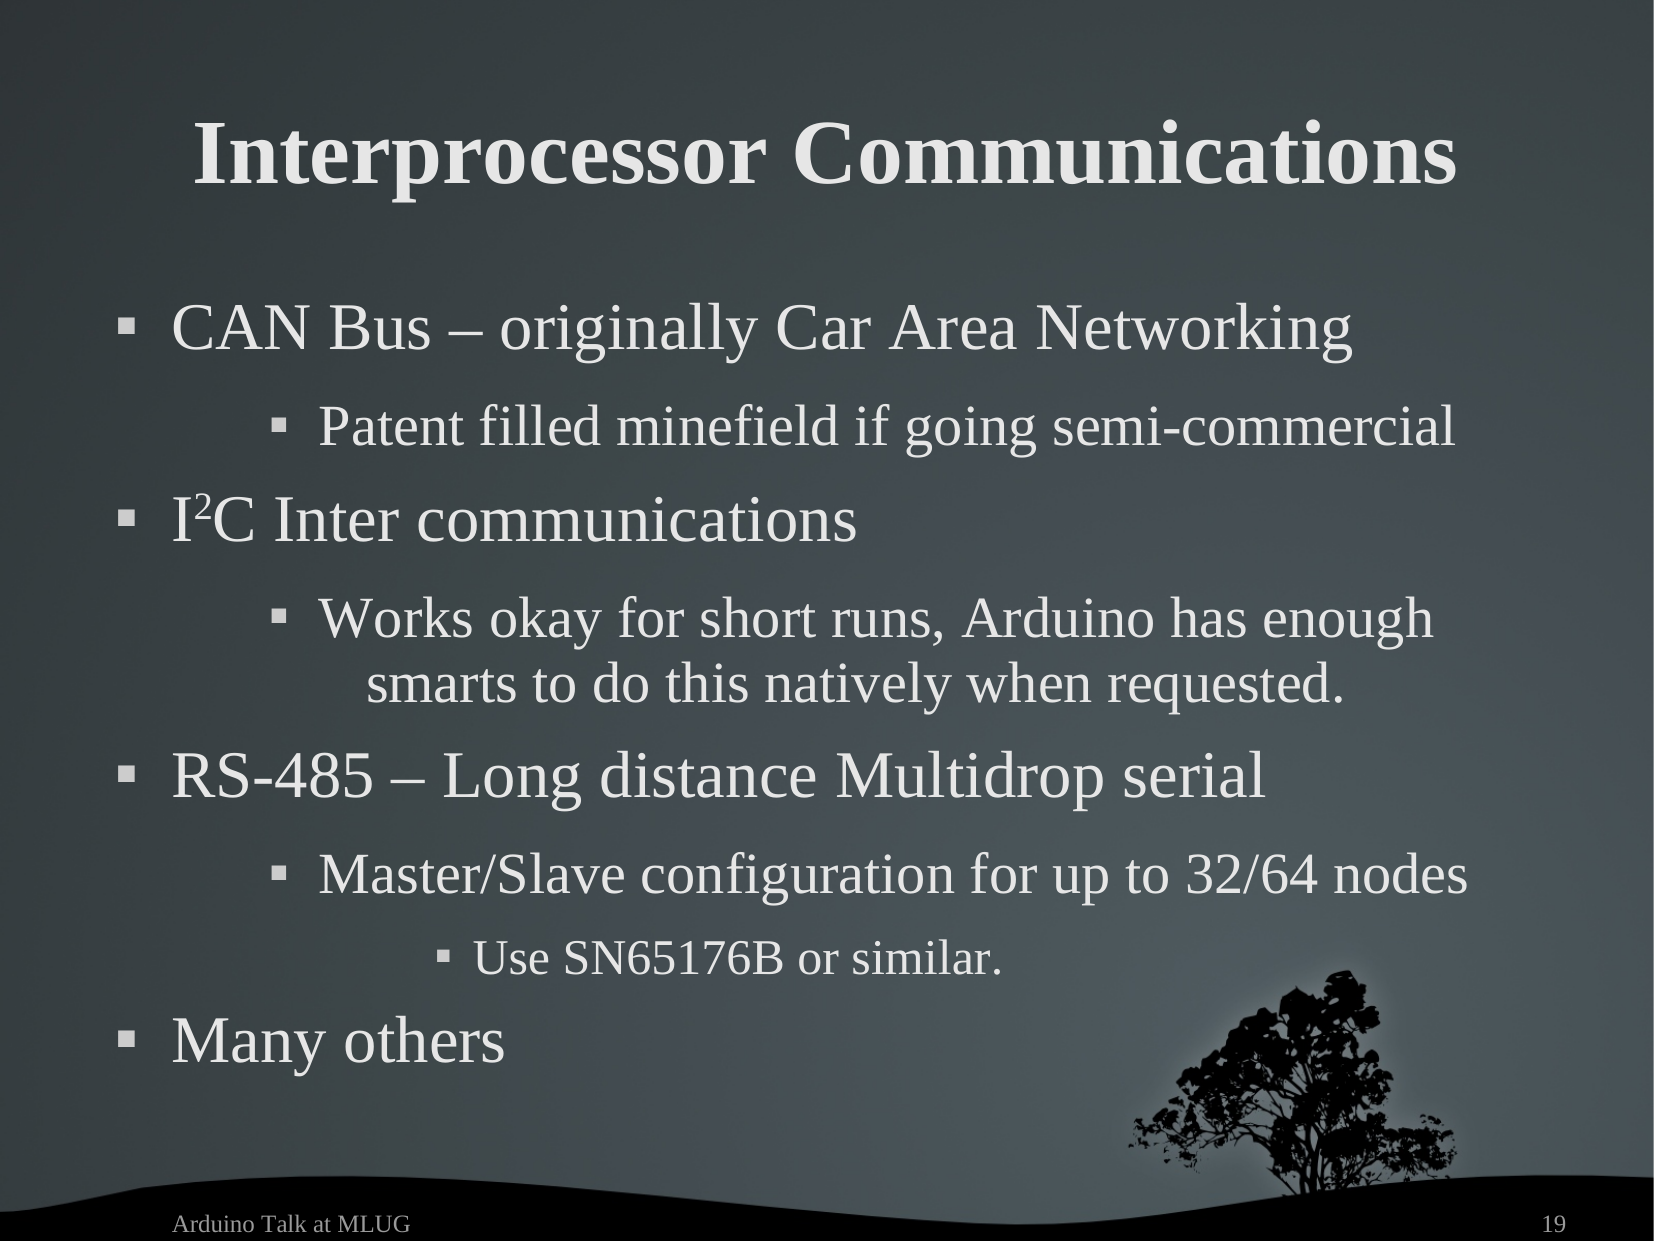

# Interprocessor Communications
CAN Bus – originally Car Area Networking
Patent filled minefield if going semi-commercial
I2C Inter communications
Works okay for short runs, Arduino has enough smarts to do this natively when requested.
RS-485 – Long distance Multidrop serial
Master/Slave configuration for up to 32/64 nodes
Use SN65176B or similar.
Many others
Arduino Talk at MLUG
19